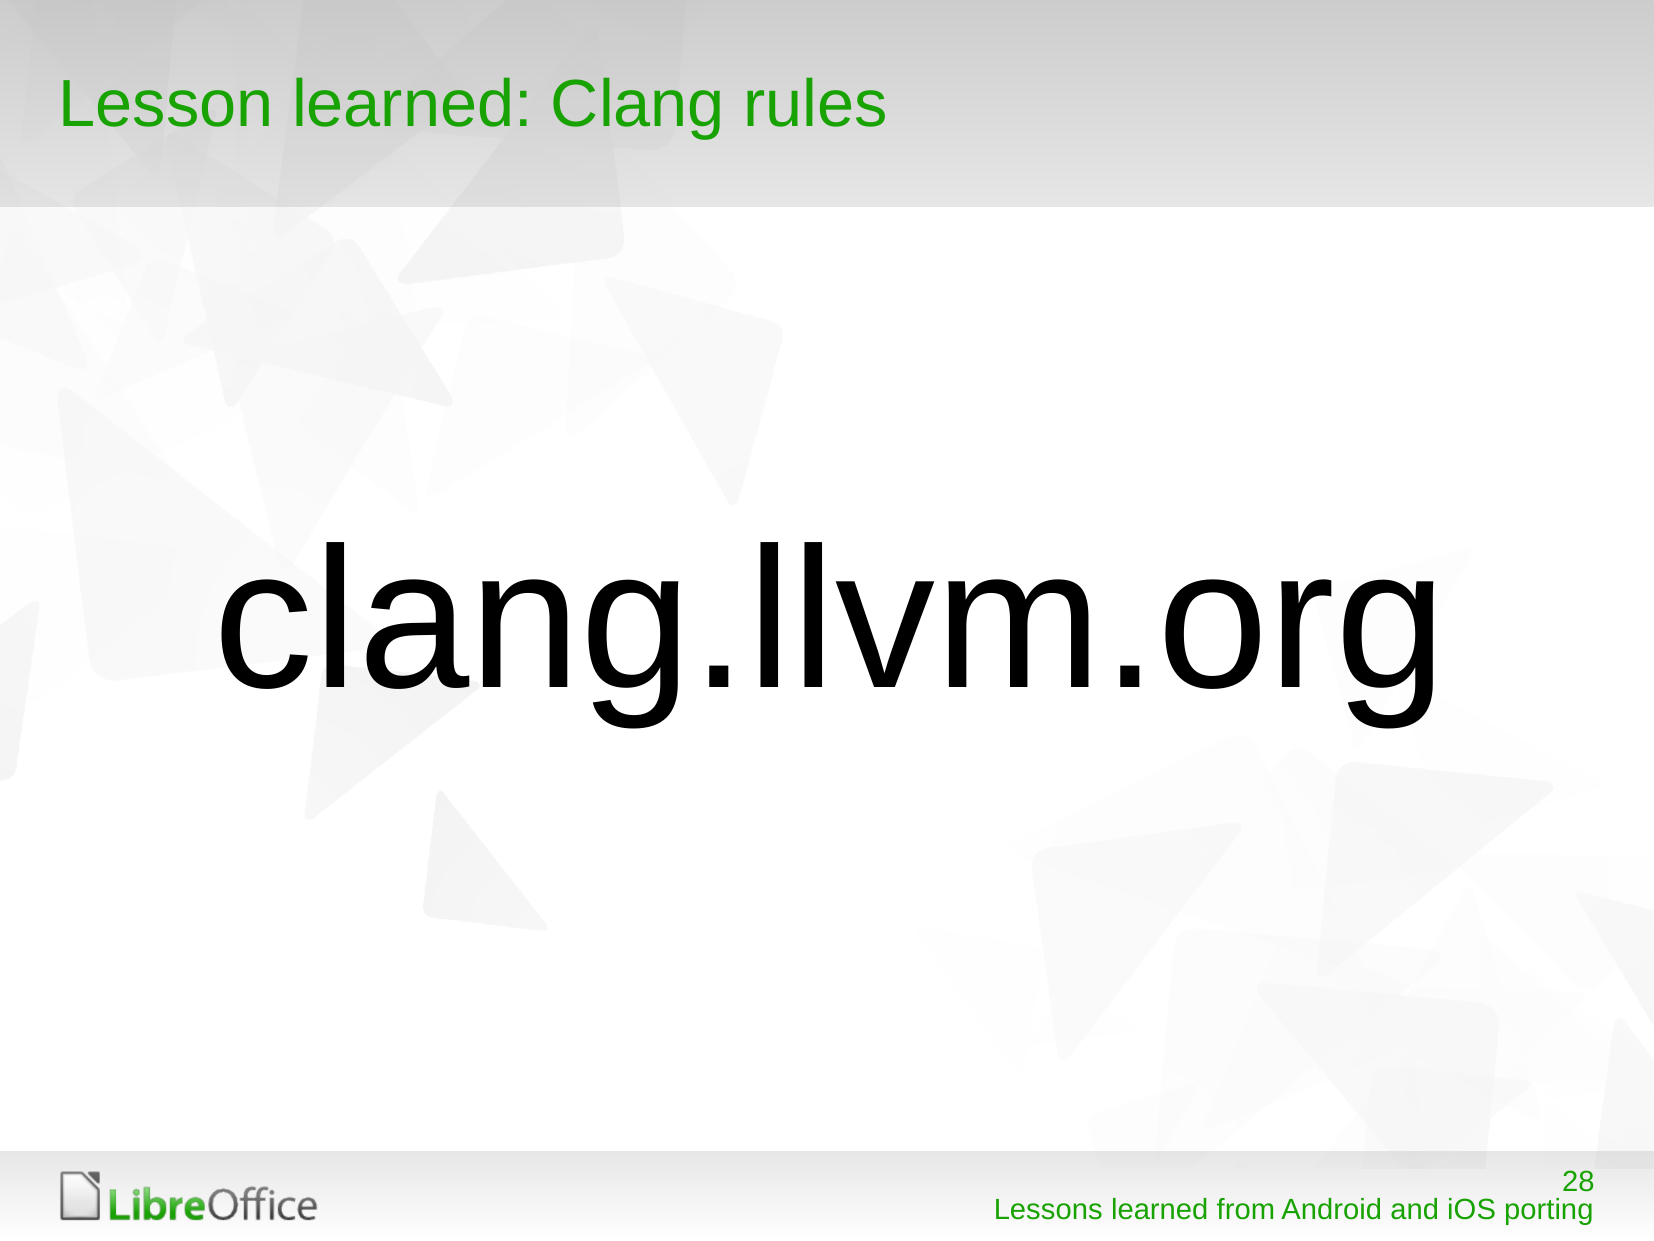

# Lesson learned: Clang rules
 clang.llvm.org
28
Lessons learned from Android and iOS porting